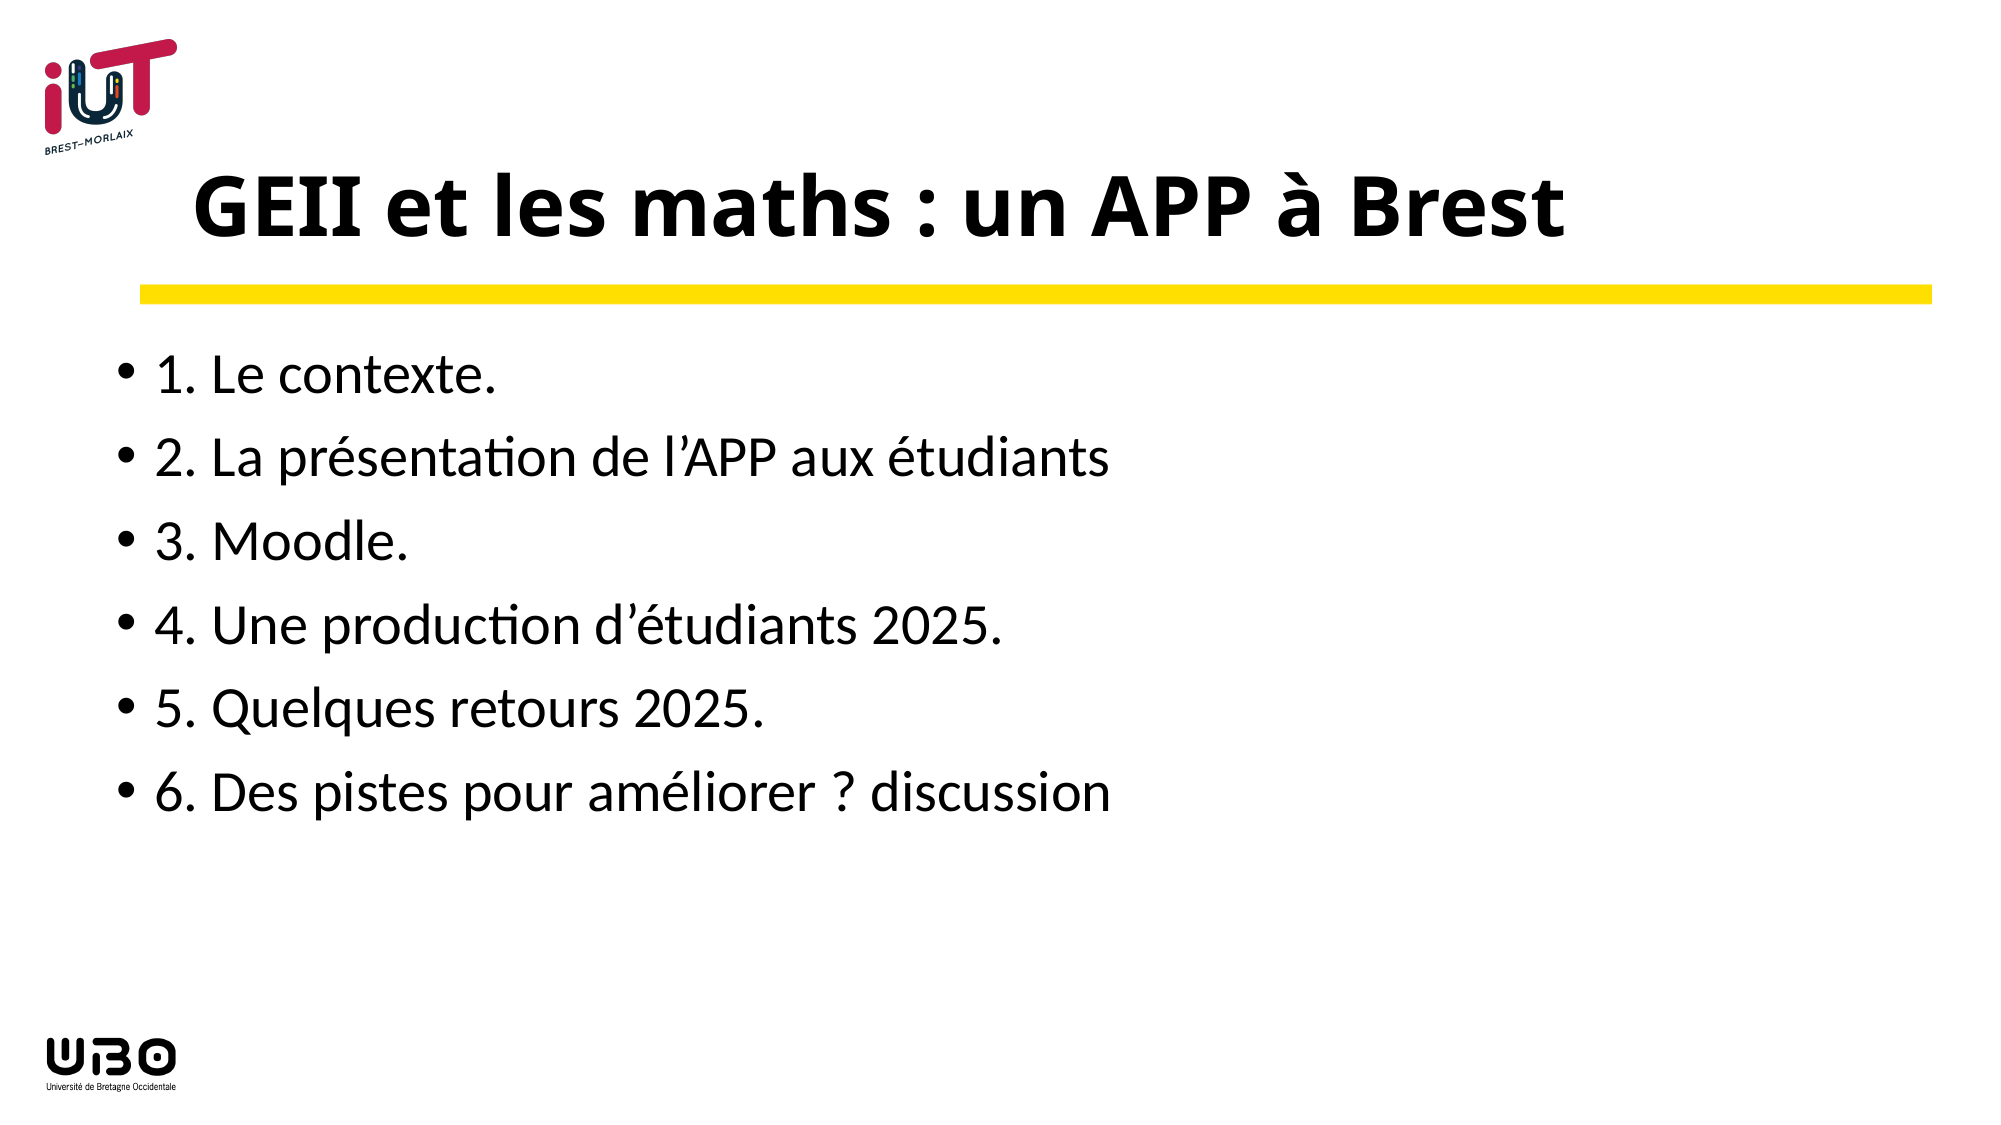

# GEII et les maths : un APP à Brest
1. Le contexte.
2. La présentation de l’APP aux étudiants
3. Moodle.
4. Une production d’étudiants 2025.
5. Quelques retours 2025.
6. Des pistes pour améliorer ? discussion